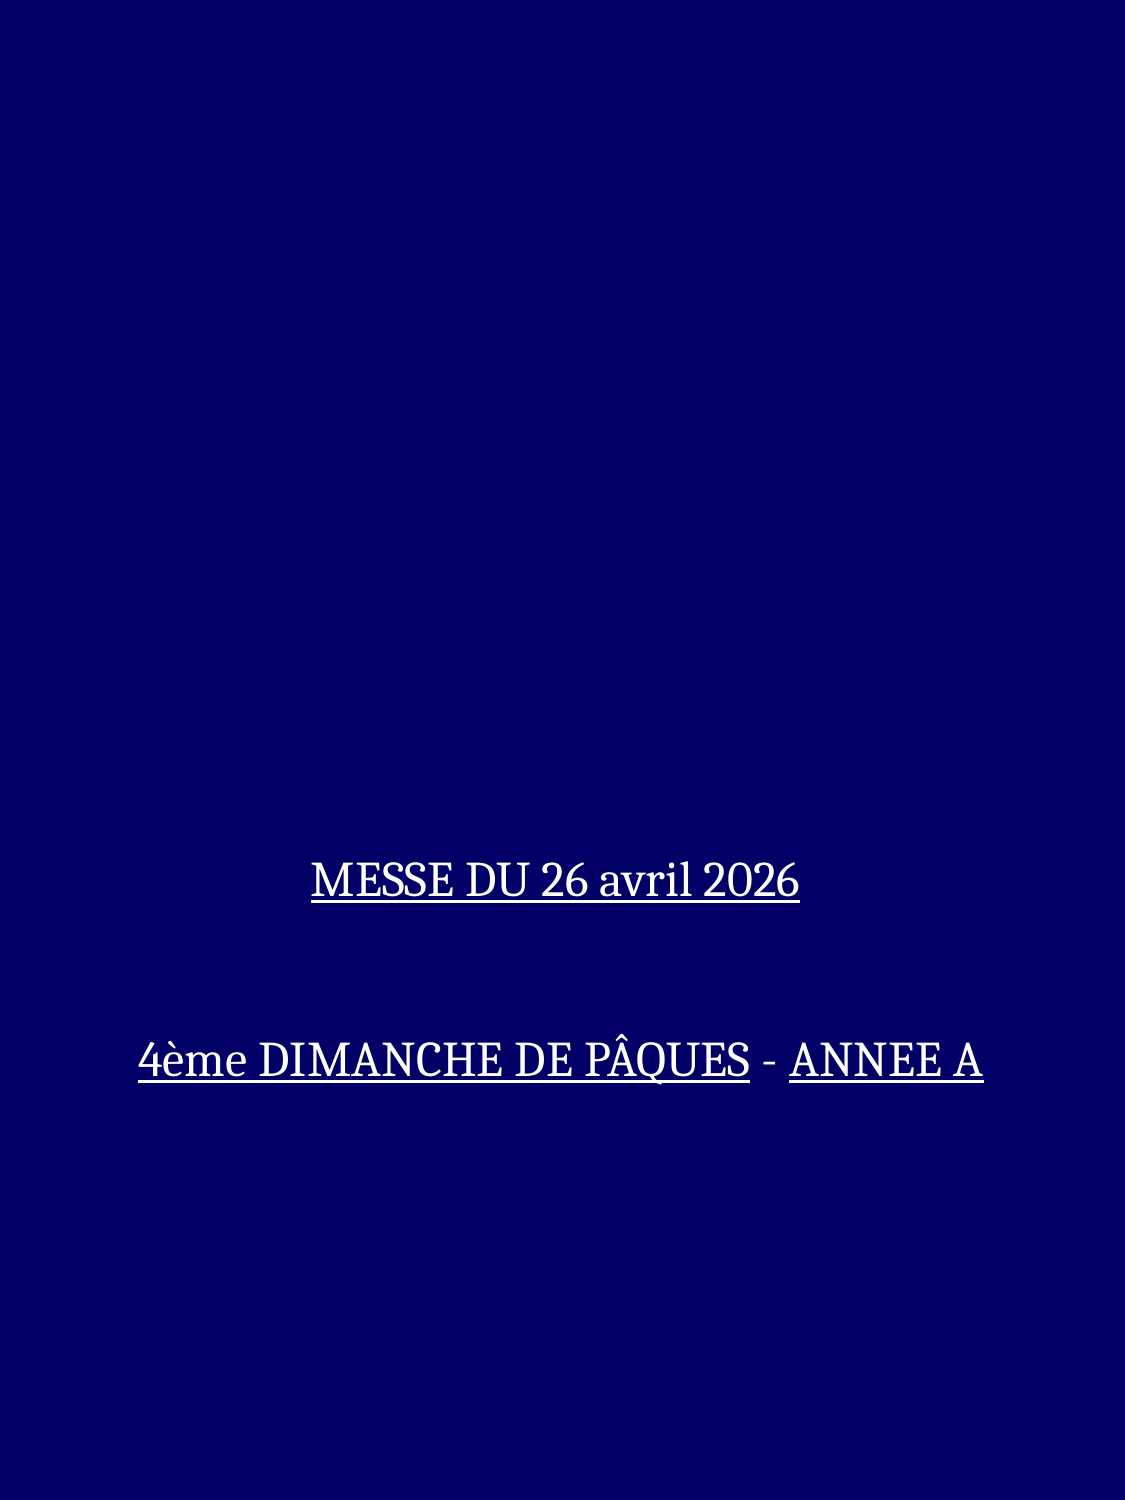

MESSE DU 26 avril 2026
 4ème DIMANCHE DE PÂQUES - ANNEE A